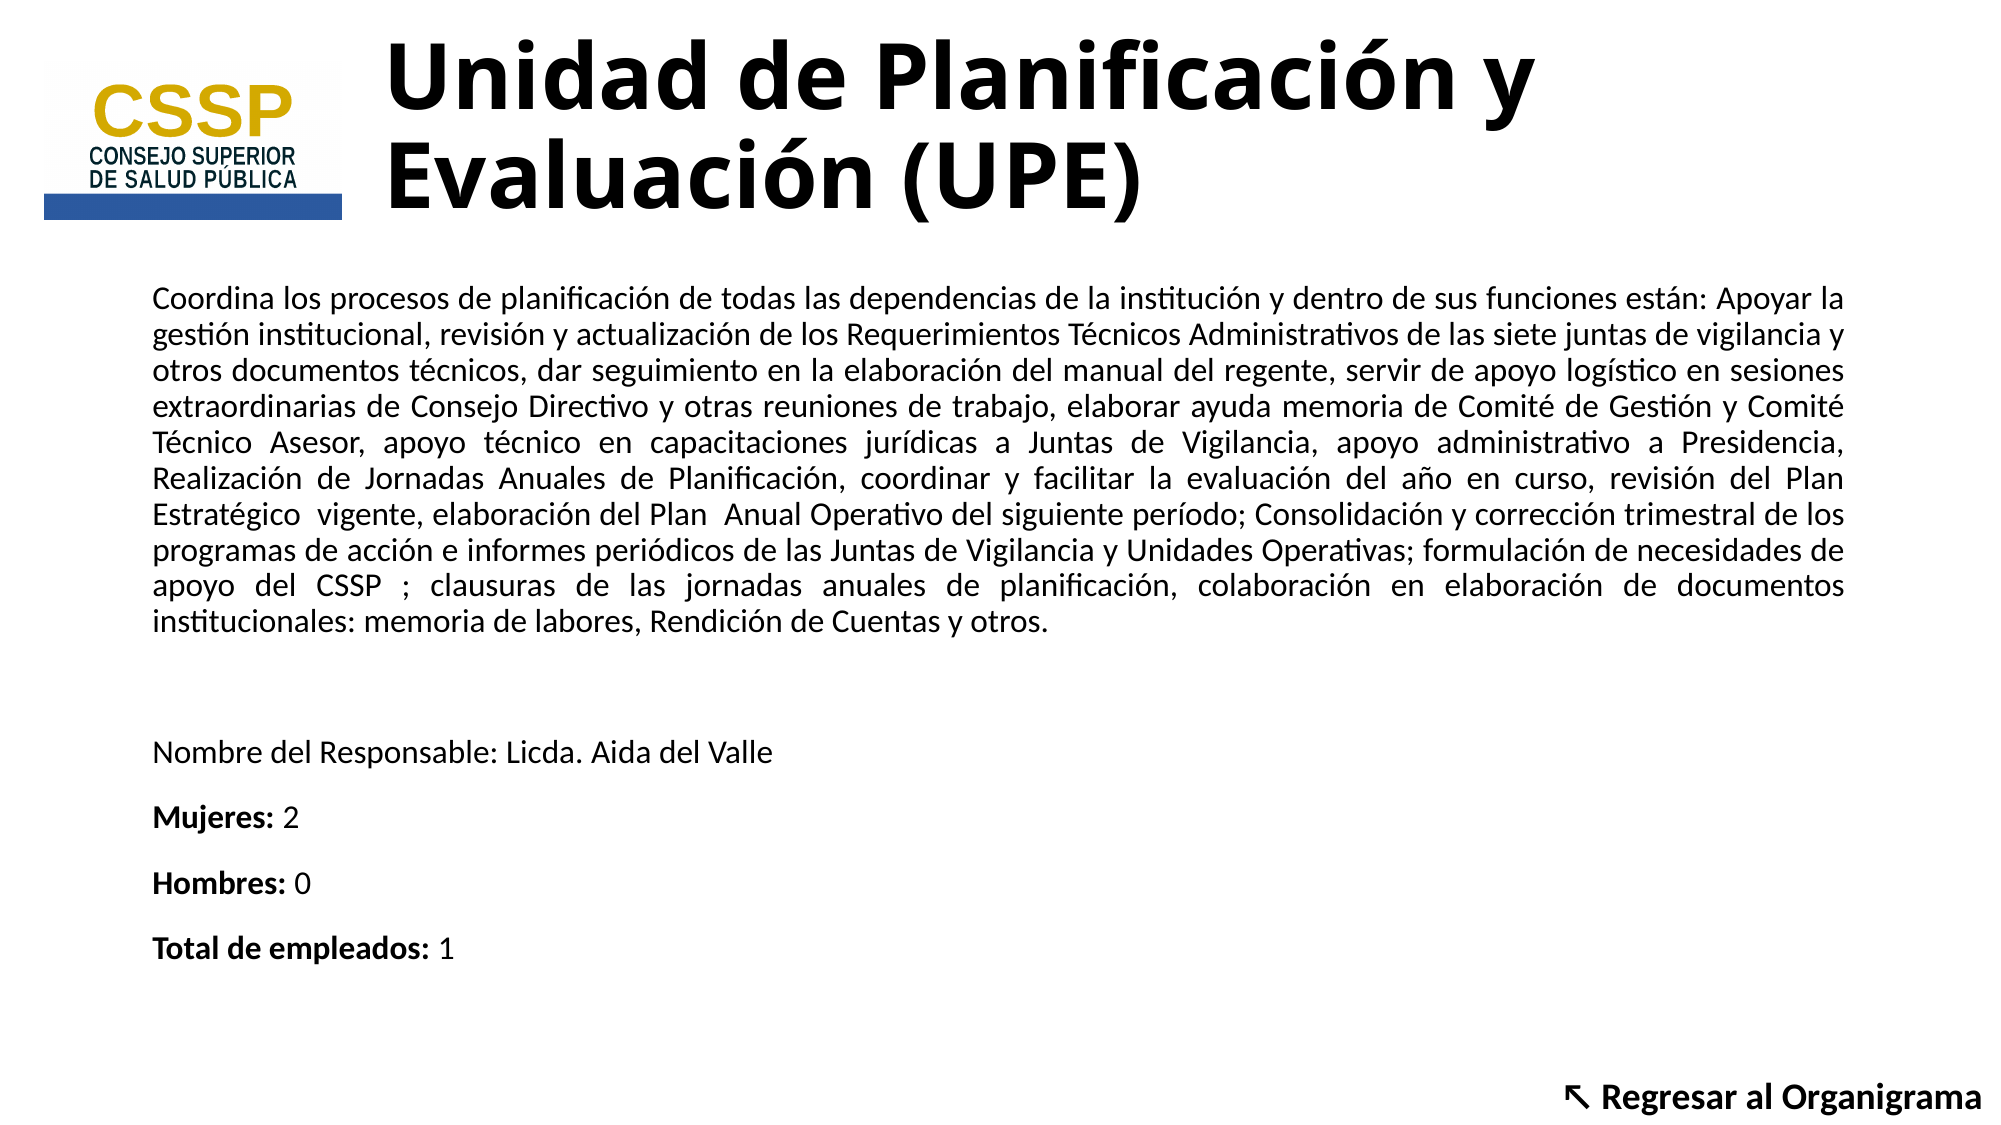

# Unidad de Planificación y Evaluación (UPE)
Coordina los procesos de planificación de todas las dependencias de la institución y dentro de sus funciones están: Apoyar la gestión institucional, revisión y actualización de los Requerimientos Técnicos Administrativos de las siete juntas de vigilancia y otros documentos técnicos, dar seguimiento en la elaboración del manual del regente, servir de apoyo logístico en sesiones extraordinarias de Consejo Directivo y otras reuniones de trabajo, elaborar ayuda memoria de Comité de Gestión y Comité Técnico Asesor, apoyo técnico en capacitaciones jurídicas a Juntas de Vigilancia, apoyo administrativo a Presidencia, Realización de Jornadas Anuales de Planificación, coordinar y facilitar la evaluación del año en curso, revisión del Plan Estratégico vigente, elaboración del Plan Anual Operativo del siguiente período; Consolidación y corrección trimestral de los programas de acción e informes periódicos de las Juntas de Vigilancia y Unidades Operativas; formulación de necesidades de apoyo del CSSP ; clausuras de las jornadas anuales de planificación, colaboración en elaboración de documentos institucionales: memoria de labores, Rendición de Cuentas y otros.
Nombre del Responsable: Licda. Aida del Valle
Mujeres: 2
Hombres: 0
Total de empleados: 1
↖ Regresar al Organigrama